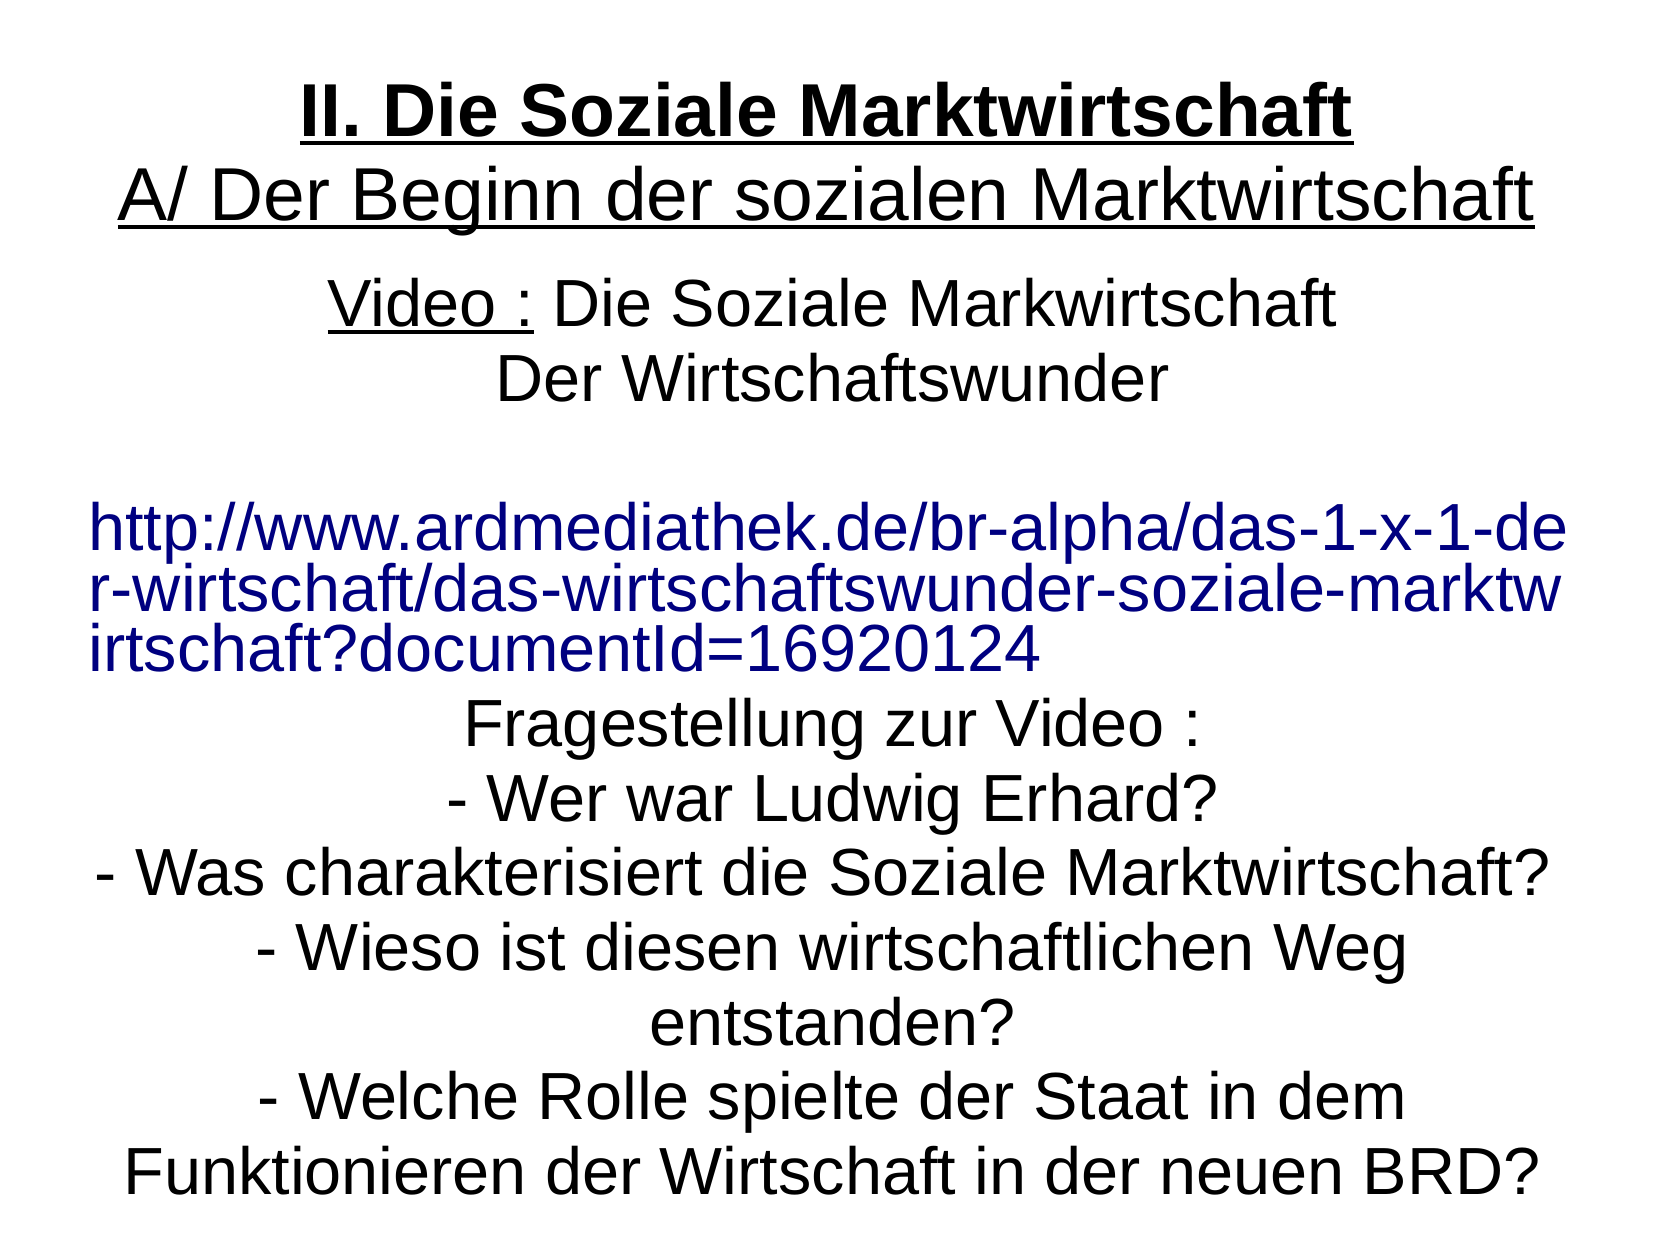

# II. Die Soziale Marktwirtschaft A/ Der Beginn der sozialen Marktwirtschaft
Video : Die Soziale Markwirtschaft
Der Wirtschaftswunder
http://www.ardmediathek.de/br-alpha/das-1-x-1-der-wirtschaft/das-wirtschaftswunder-soziale-marktwirtschaft?documentId=16920124
Fragestellung zur Video :
- Wer war Ludwig Erhard?
- Was charakterisiert die Soziale Marktwirtschaft? - Wieso ist diesen wirtschaftlichen Weg entstanden?
- Welche Rolle spielte der Staat in dem Funktionieren der Wirtschaft in der neuen BRD?